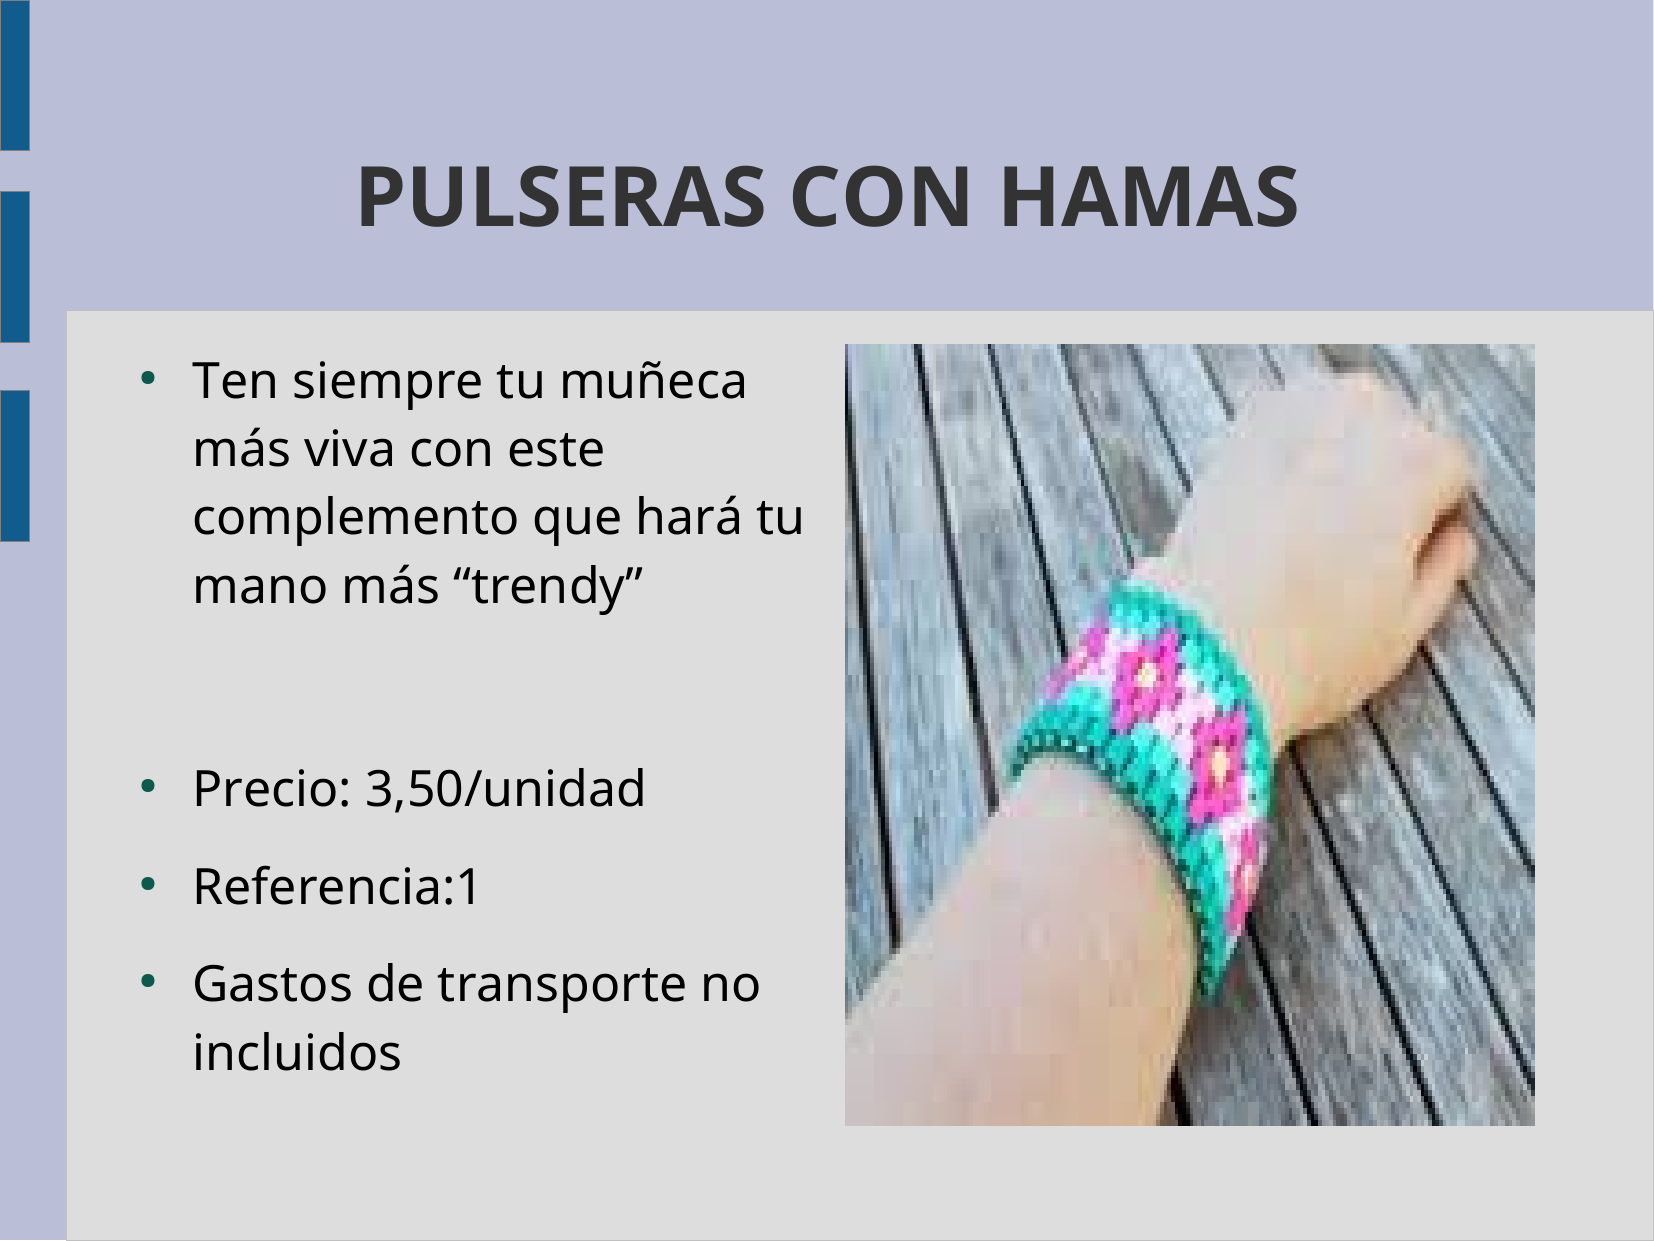

# PULSERAS CON HAMAS
Ten siempre tu muñeca más viva con este complemento que hará tu mano más “trendy”
Precio: 3,50/unidad
Referencia:1
Gastos de transporte no incluidos